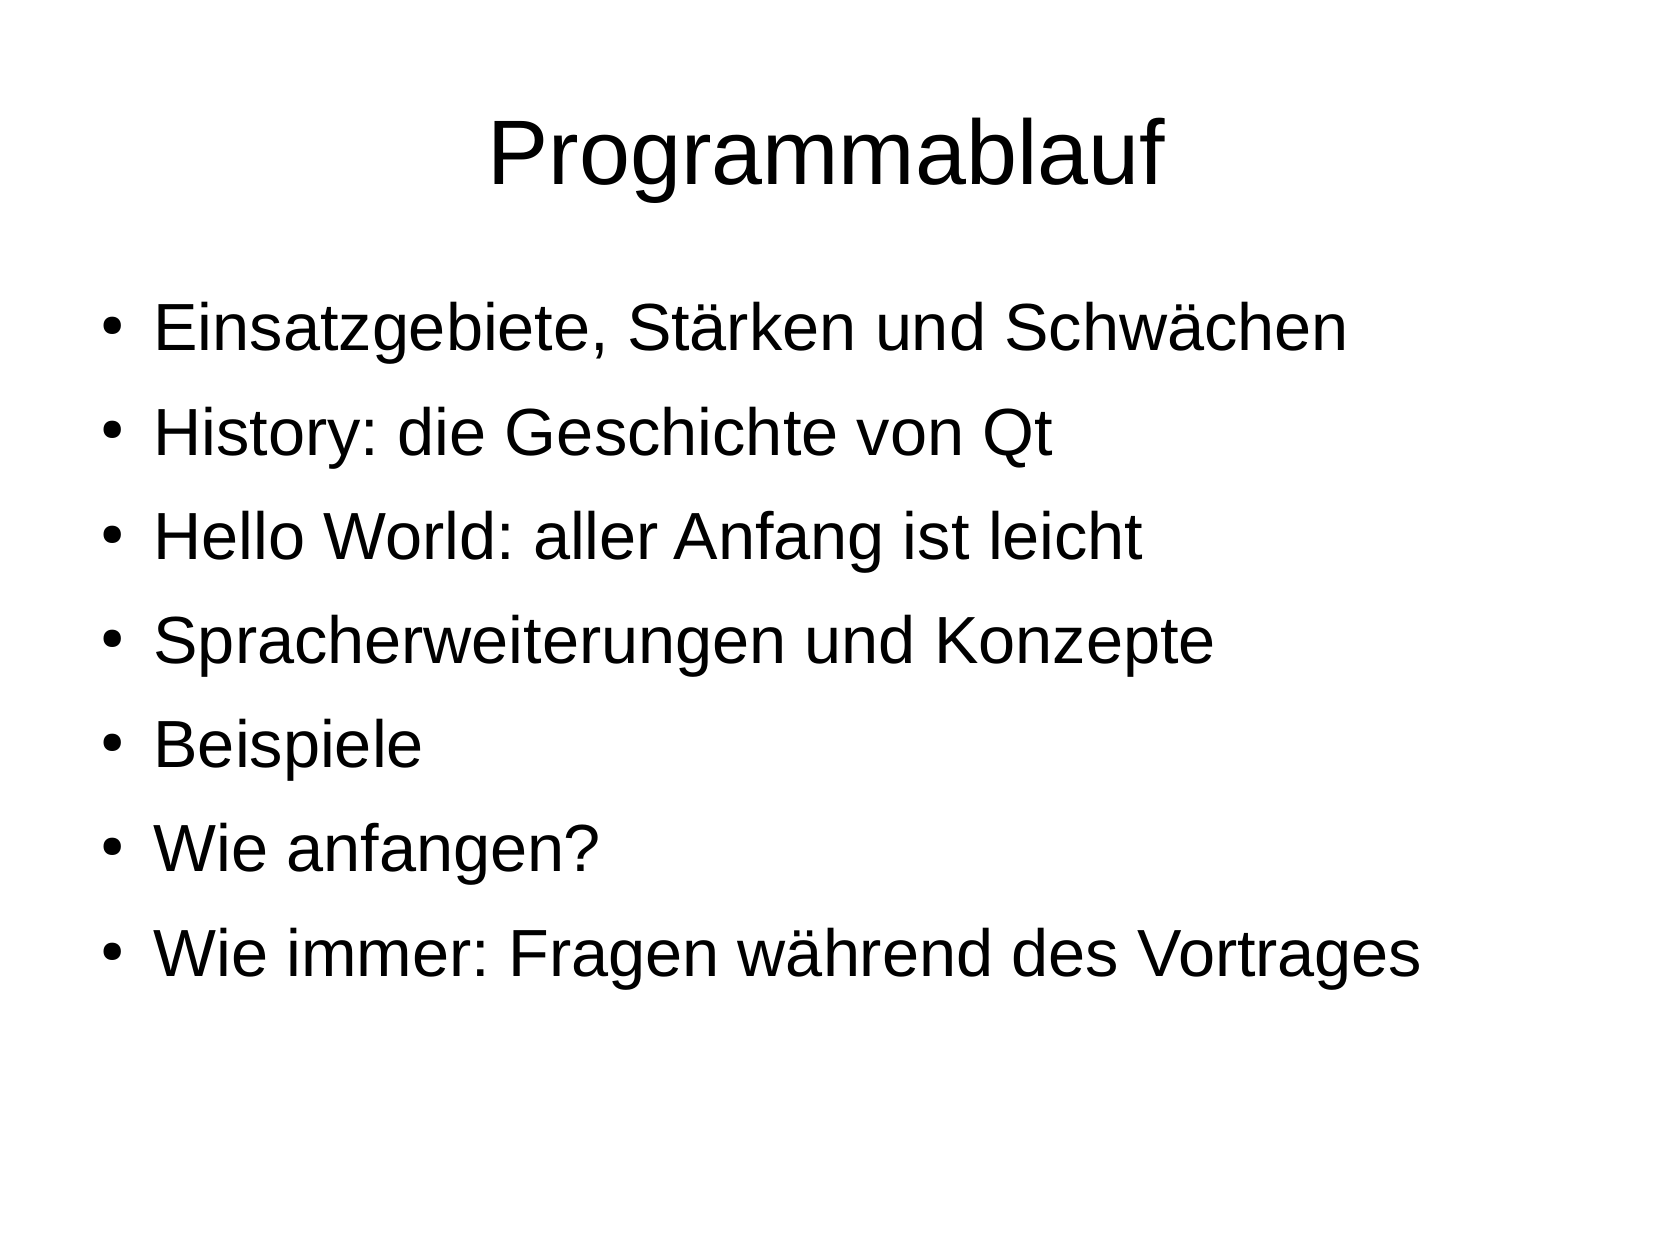

# Programmablauf
Einsatzgebiete, Stärken und Schwächen
History: die Geschichte von Qt
Hello World: aller Anfang ist leicht
Spracherweiterungen und Konzepte
Beispiele
Wie anfangen?
Wie immer: Fragen während des Vortrages